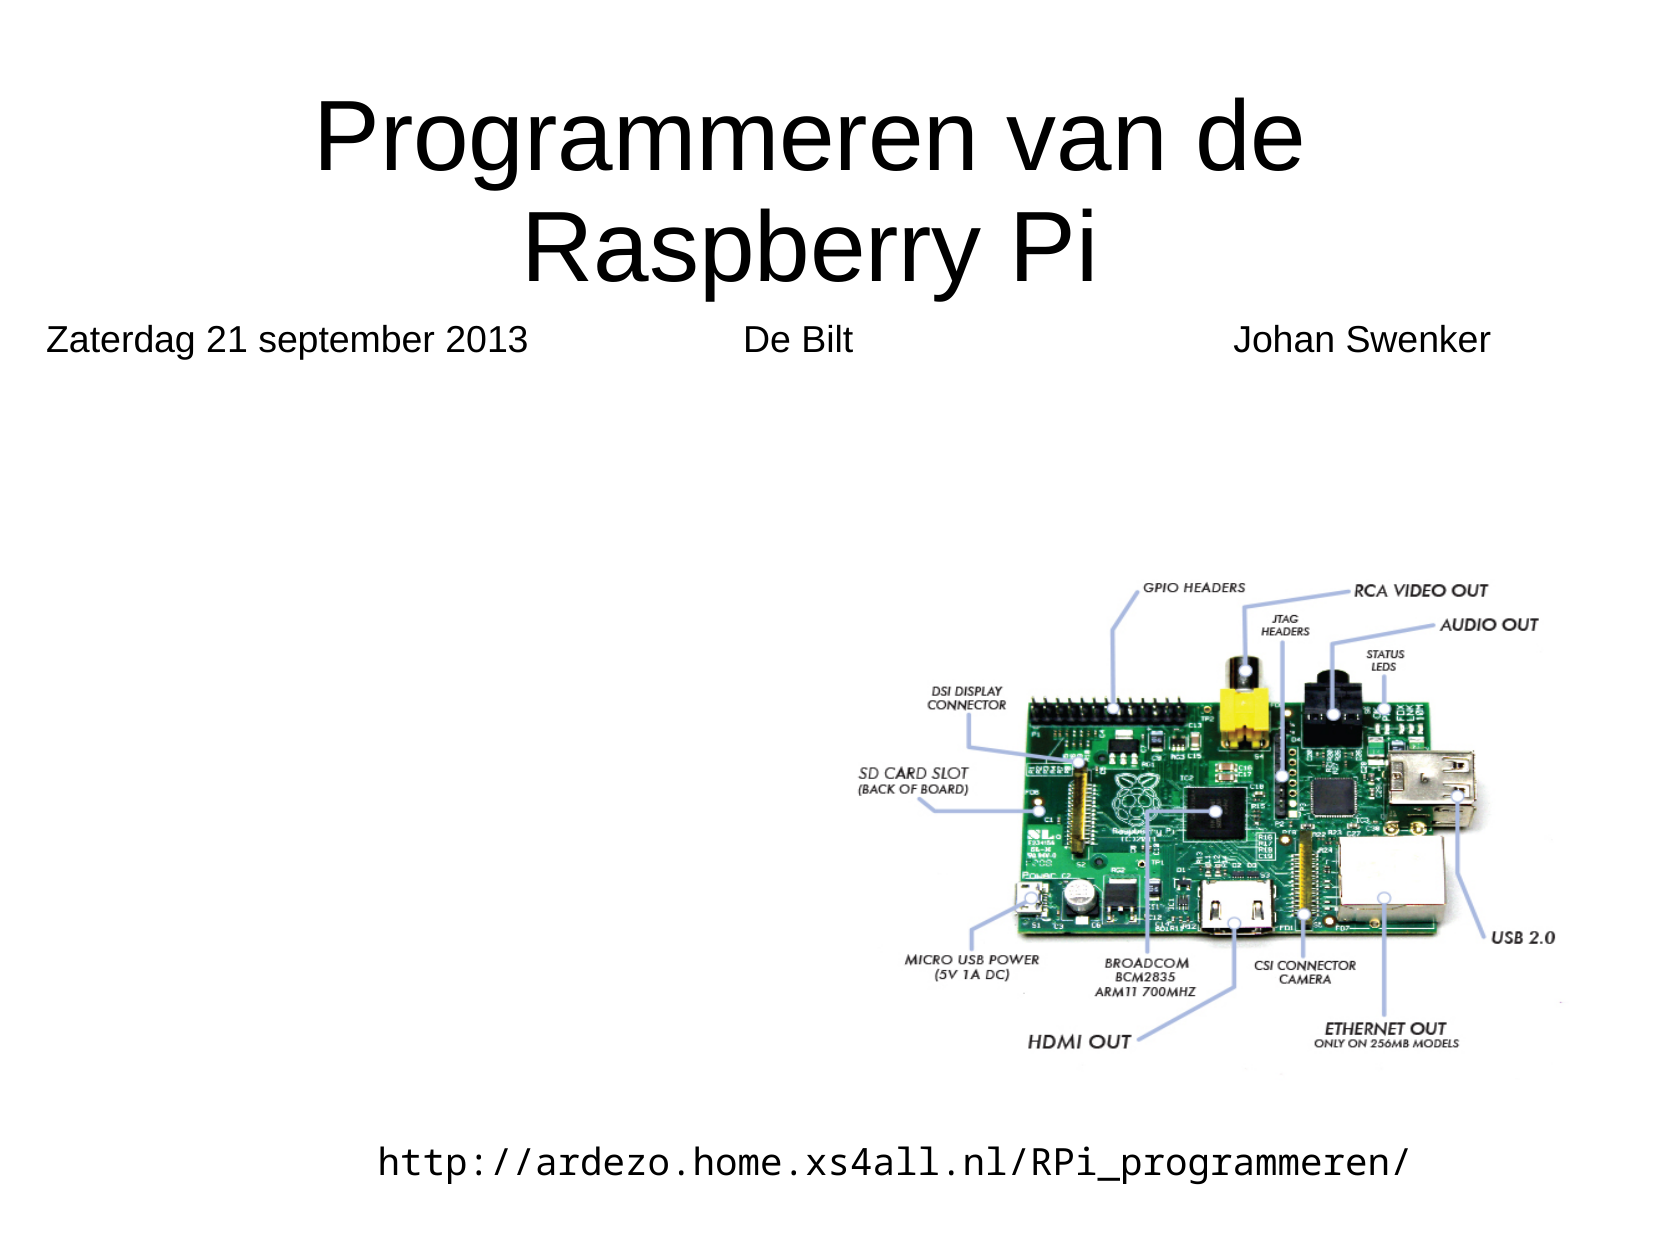

# Programmeren van de
Raspberry Pi
Zaterdag 21 september 2013
De Bilt
Johan Swenker
http://ardezo.home.xs4all.nl/RPi_programmeren/